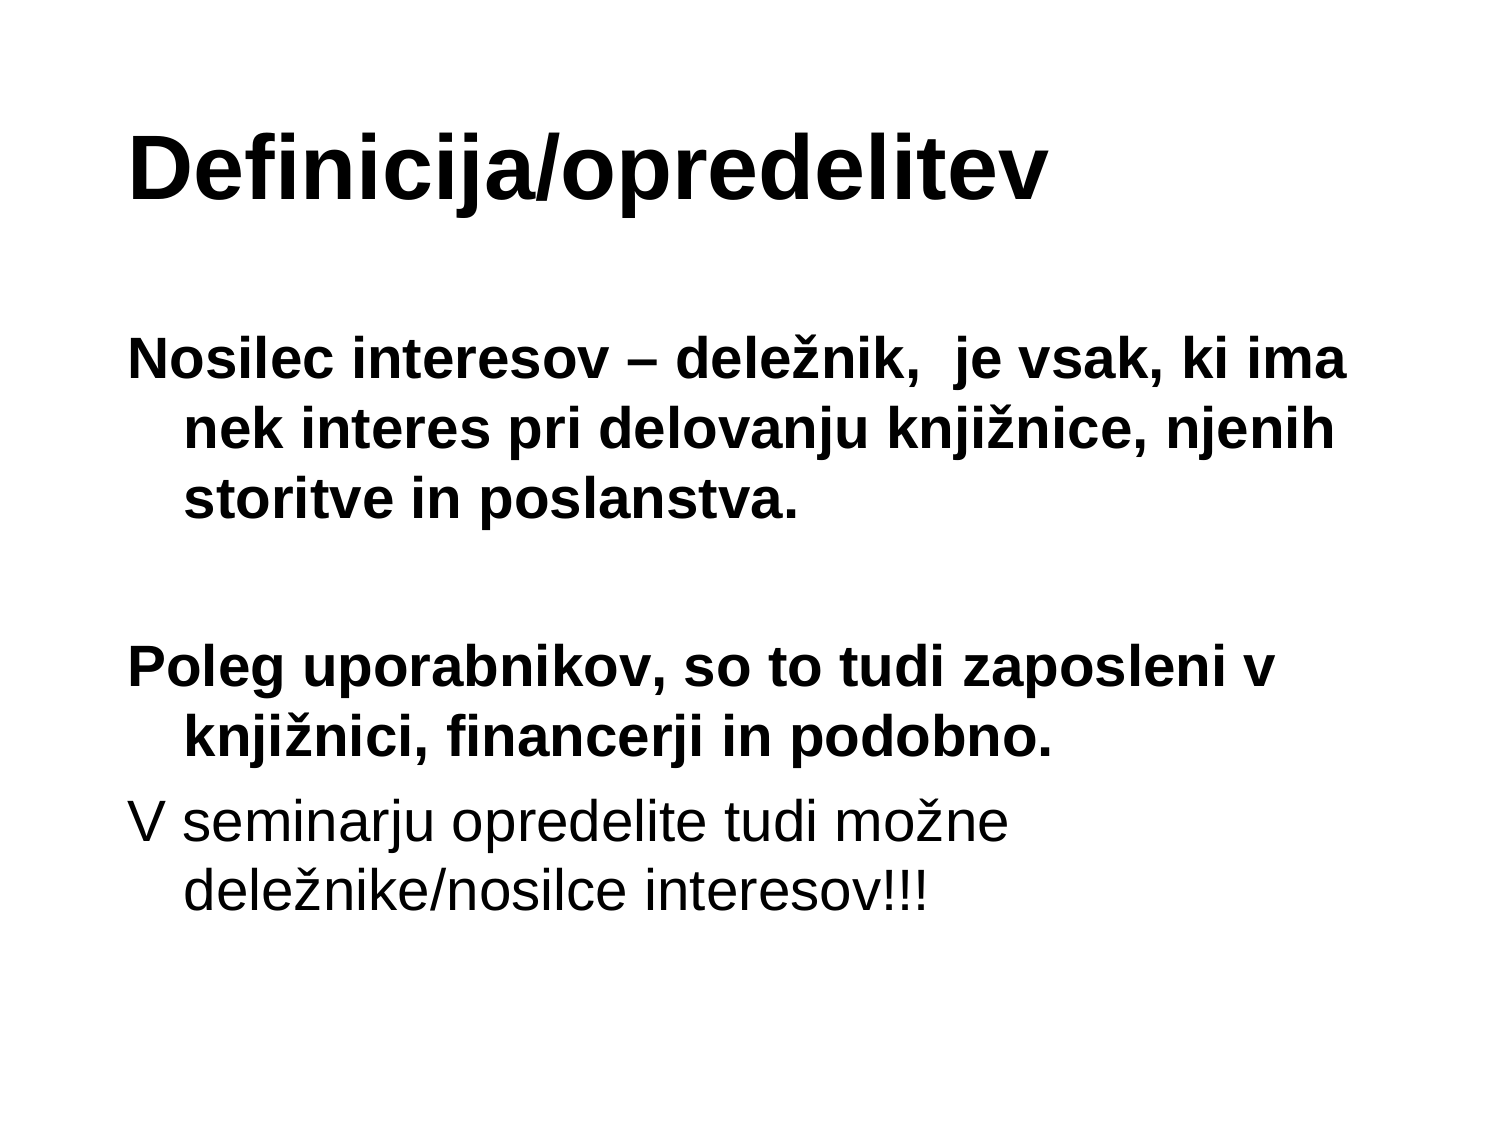

# Definicija/opredelitev
Nosilec interesov – deležnik, je vsak, ki ima nek interes pri delovanju knjižnice, njenih storitve in poslanstva.
Poleg uporabnikov, so to tudi zaposleni v knjižnici, financerji in podobno.
V seminarju opredelite tudi možne deležnike/nosilce interesov!!!
Primoz Juznic, BINK, FF, Univerza v Ljubljani